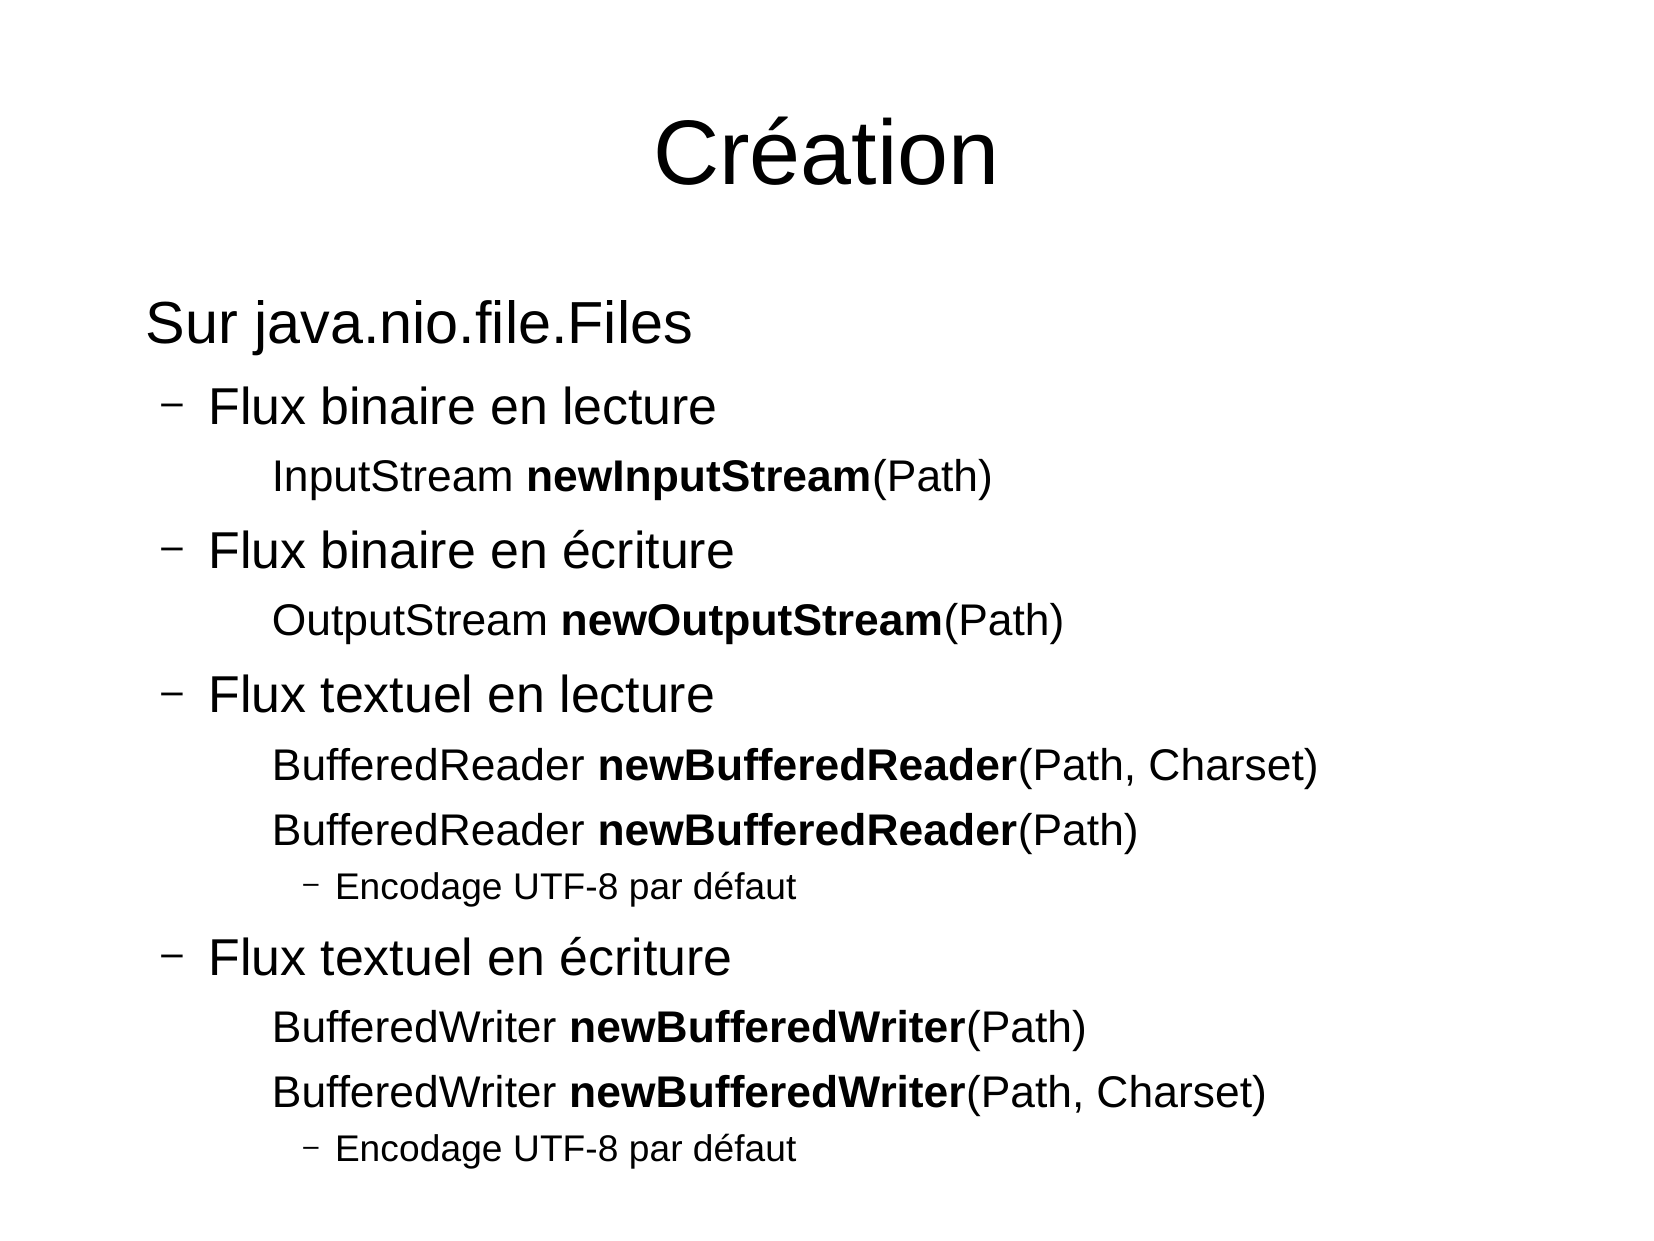

# Création
Sur java.nio.file.Files
Flux binaire en lecture
InputStream newInputStream(Path)
Flux binaire en écriture
OutputStream newOutputStream(Path)
Flux textuel en lecture
BufferedReader newBufferedReader(Path, Charset)
BufferedReader newBufferedReader(Path)
Encodage UTF-8 par défaut
Flux textuel en écriture
BufferedWriter newBufferedWriter(Path)
BufferedWriter newBufferedWriter(Path, Charset)
Encodage UTF-8 par défaut